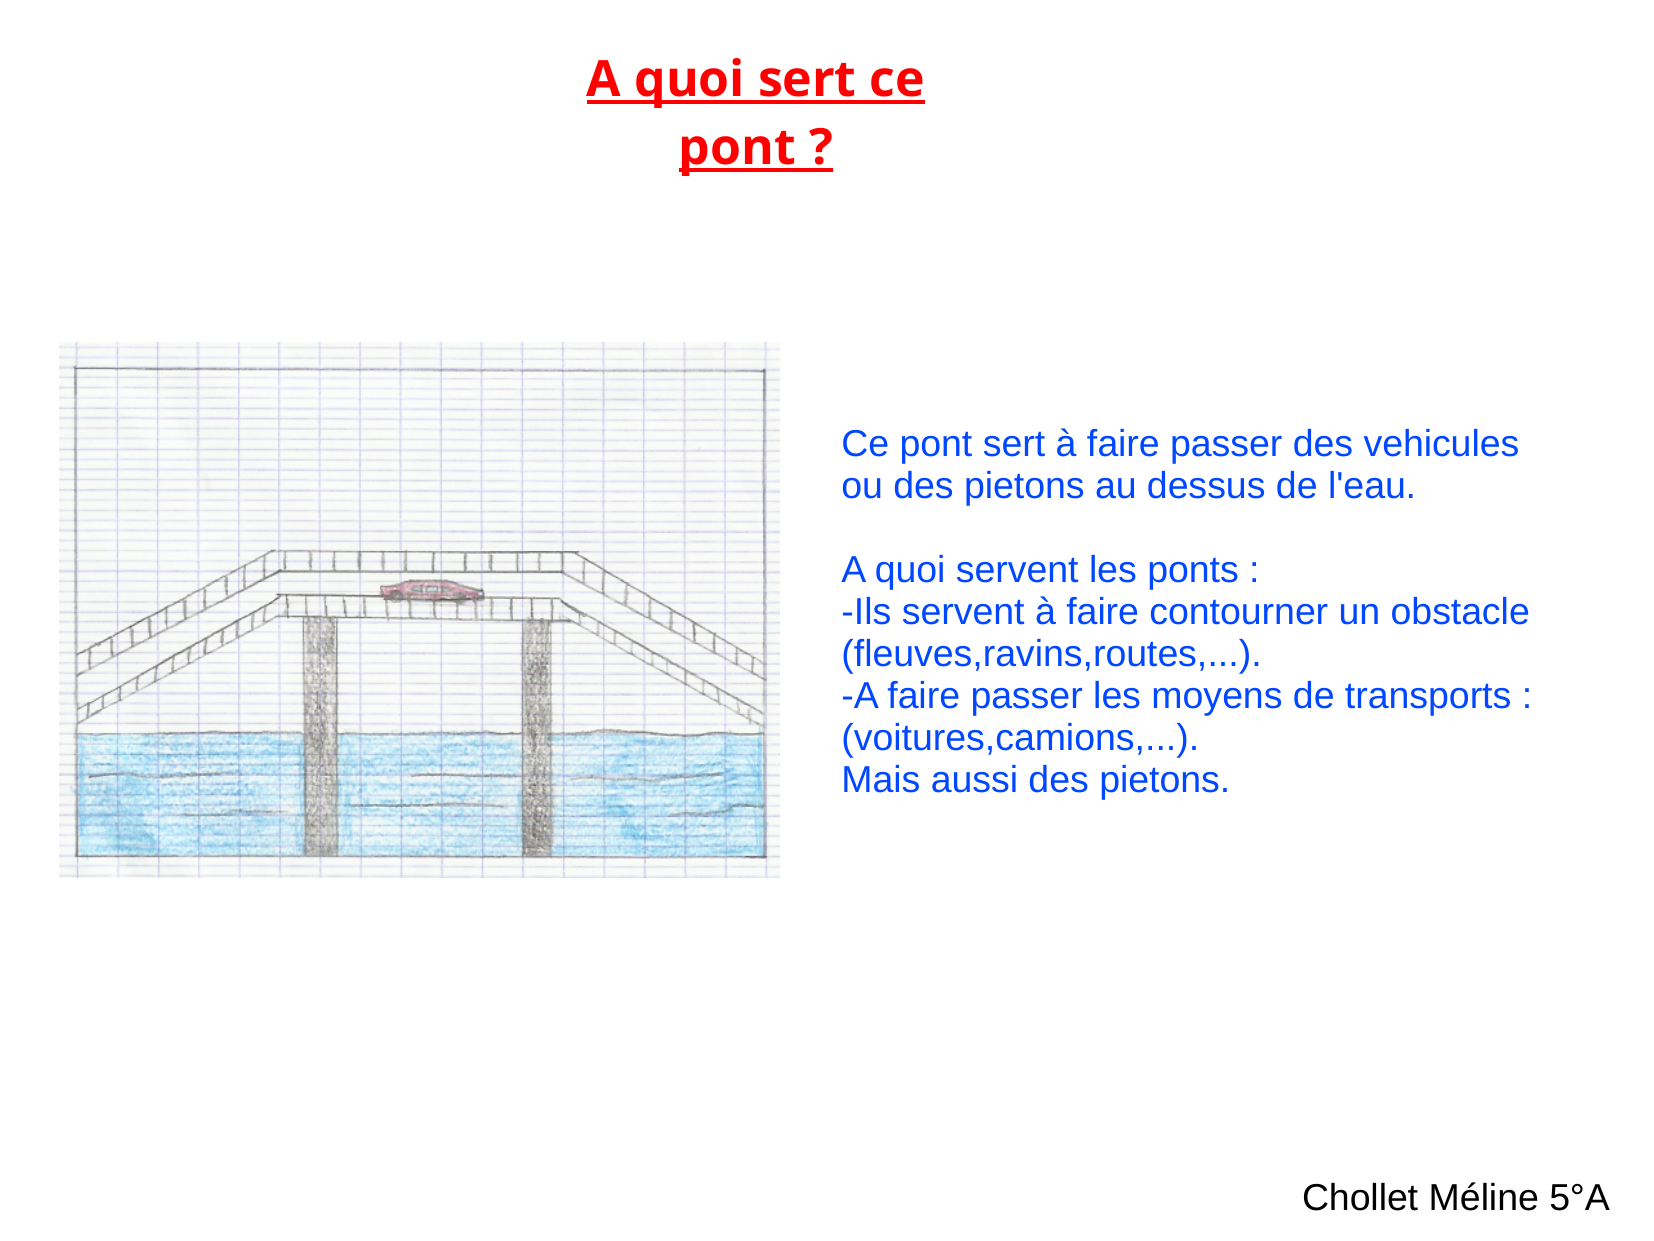

A quoi sert ce pont ?
Ce pont sert à faire passer des vehicules ou des pietons au dessus de l'eau.
A quoi servent les ponts :
-Ils servent à faire contourner un obstacle
(fleuves,ravins,routes,...).
-A faire passer les moyens de transports :
(voitures,camions,...).
Mais aussi des pietons.
Chollet Méline 5°A